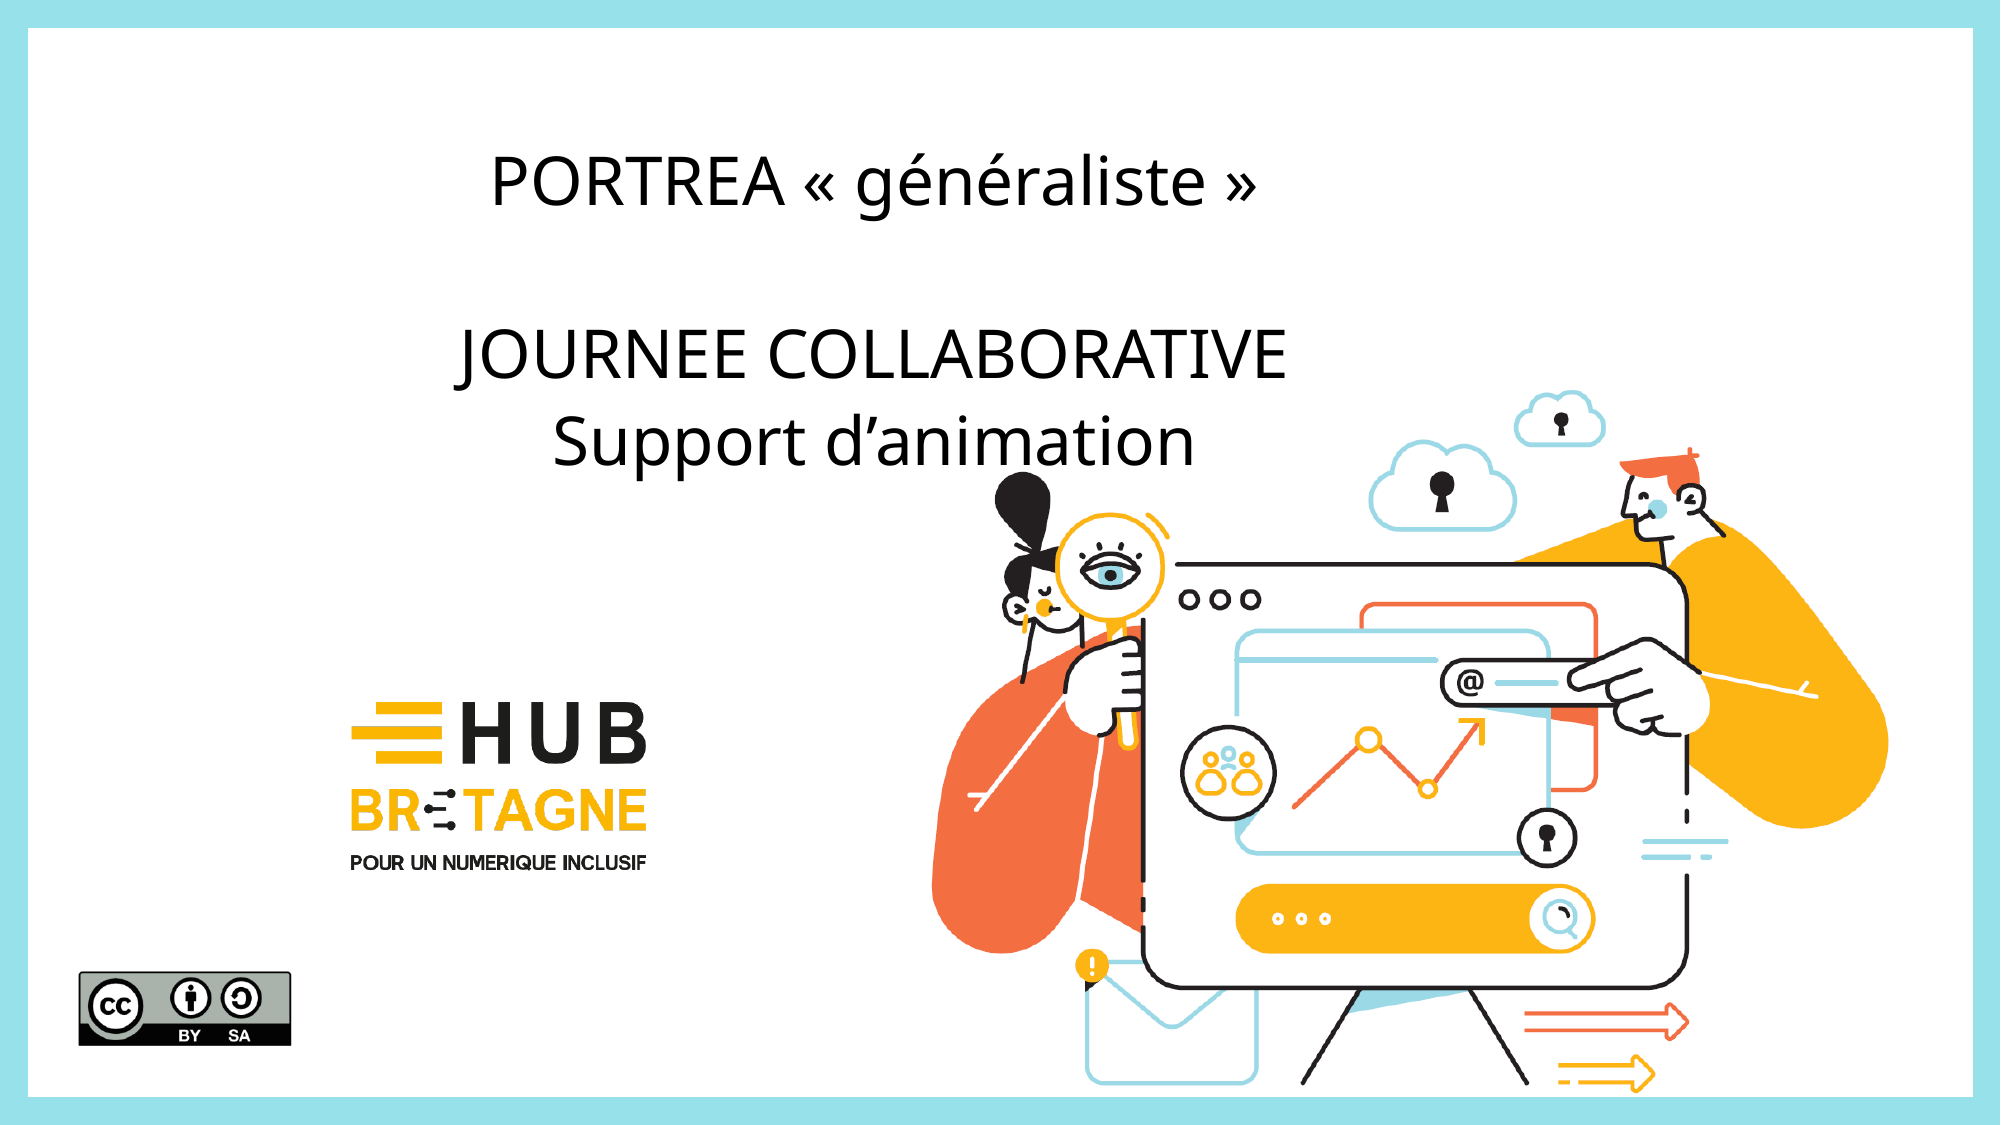

# PORTREA « généraliste » JOURNEE COLLABORATIVE Support d’animation